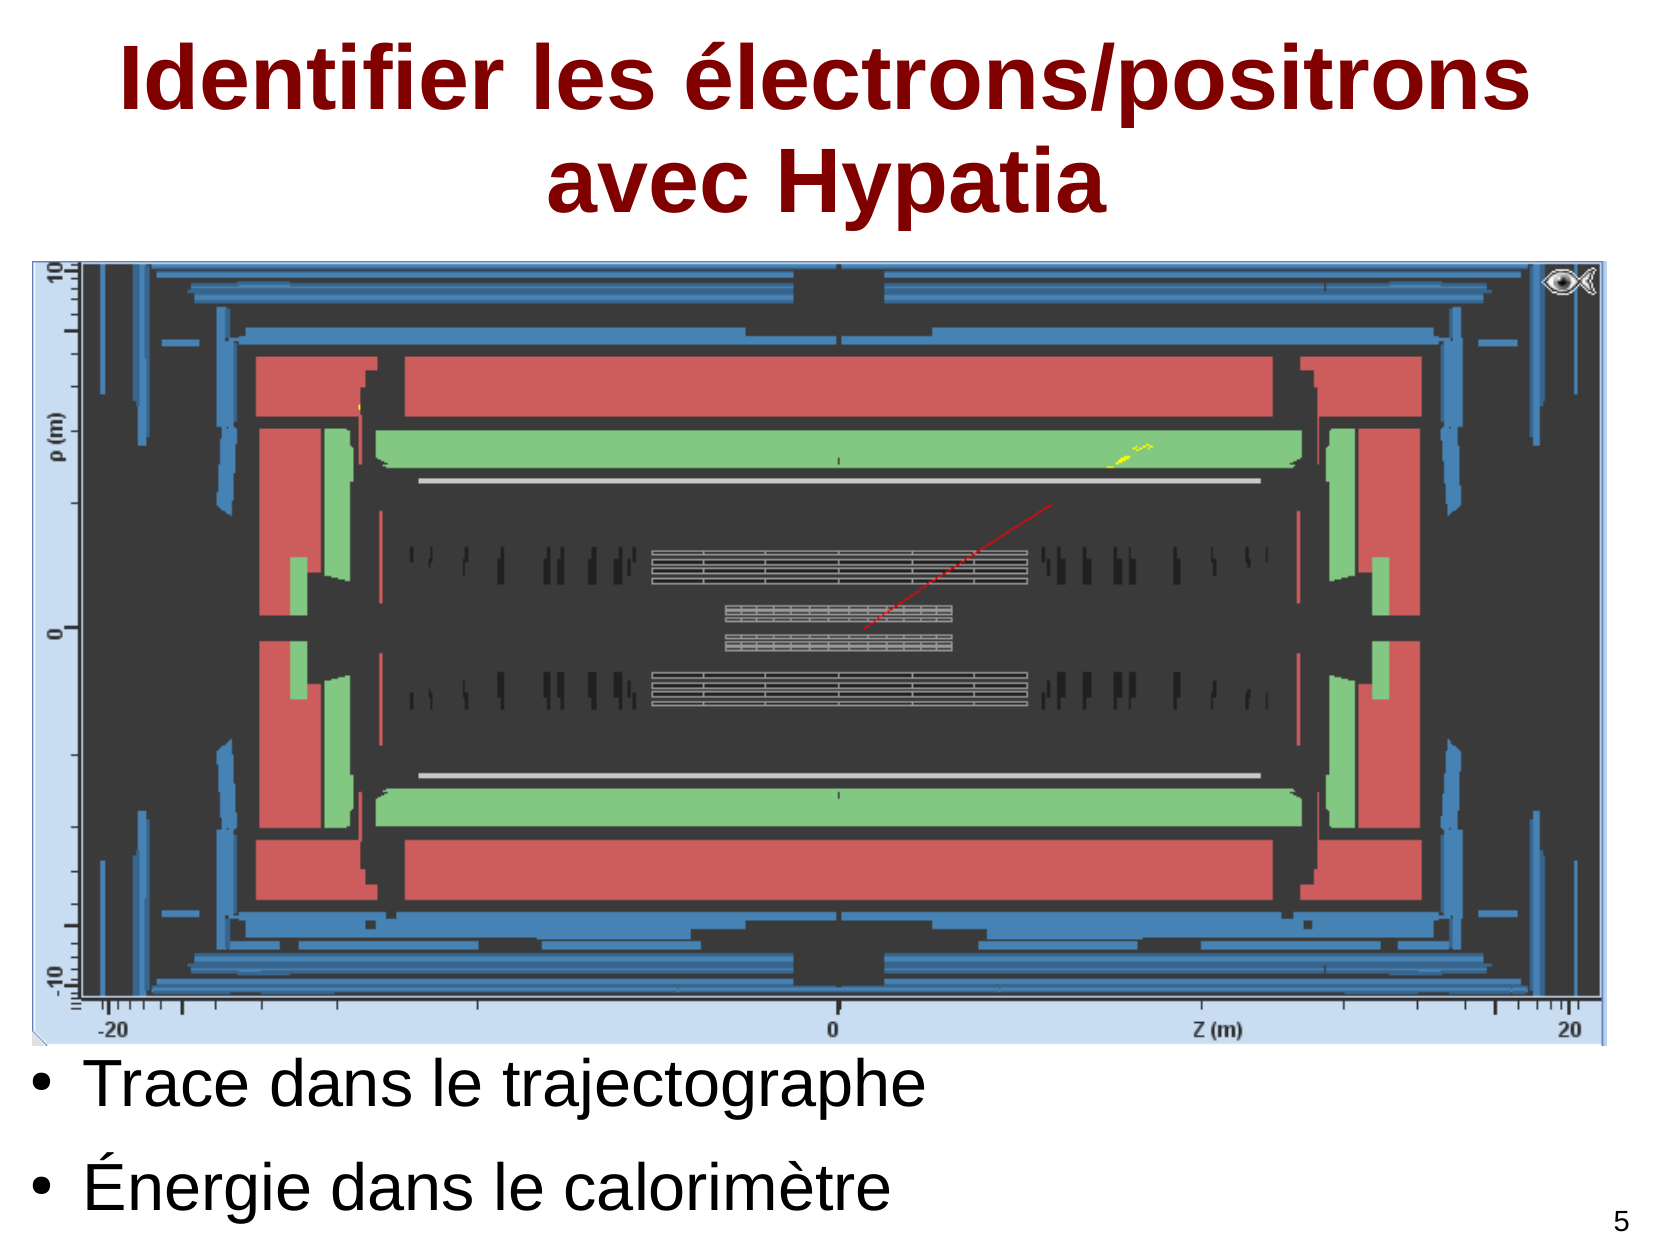

# Identifier les électrons/positrons avec Hypatia
Trace dans le trajectographe
Énergie dans le calorimètre
5